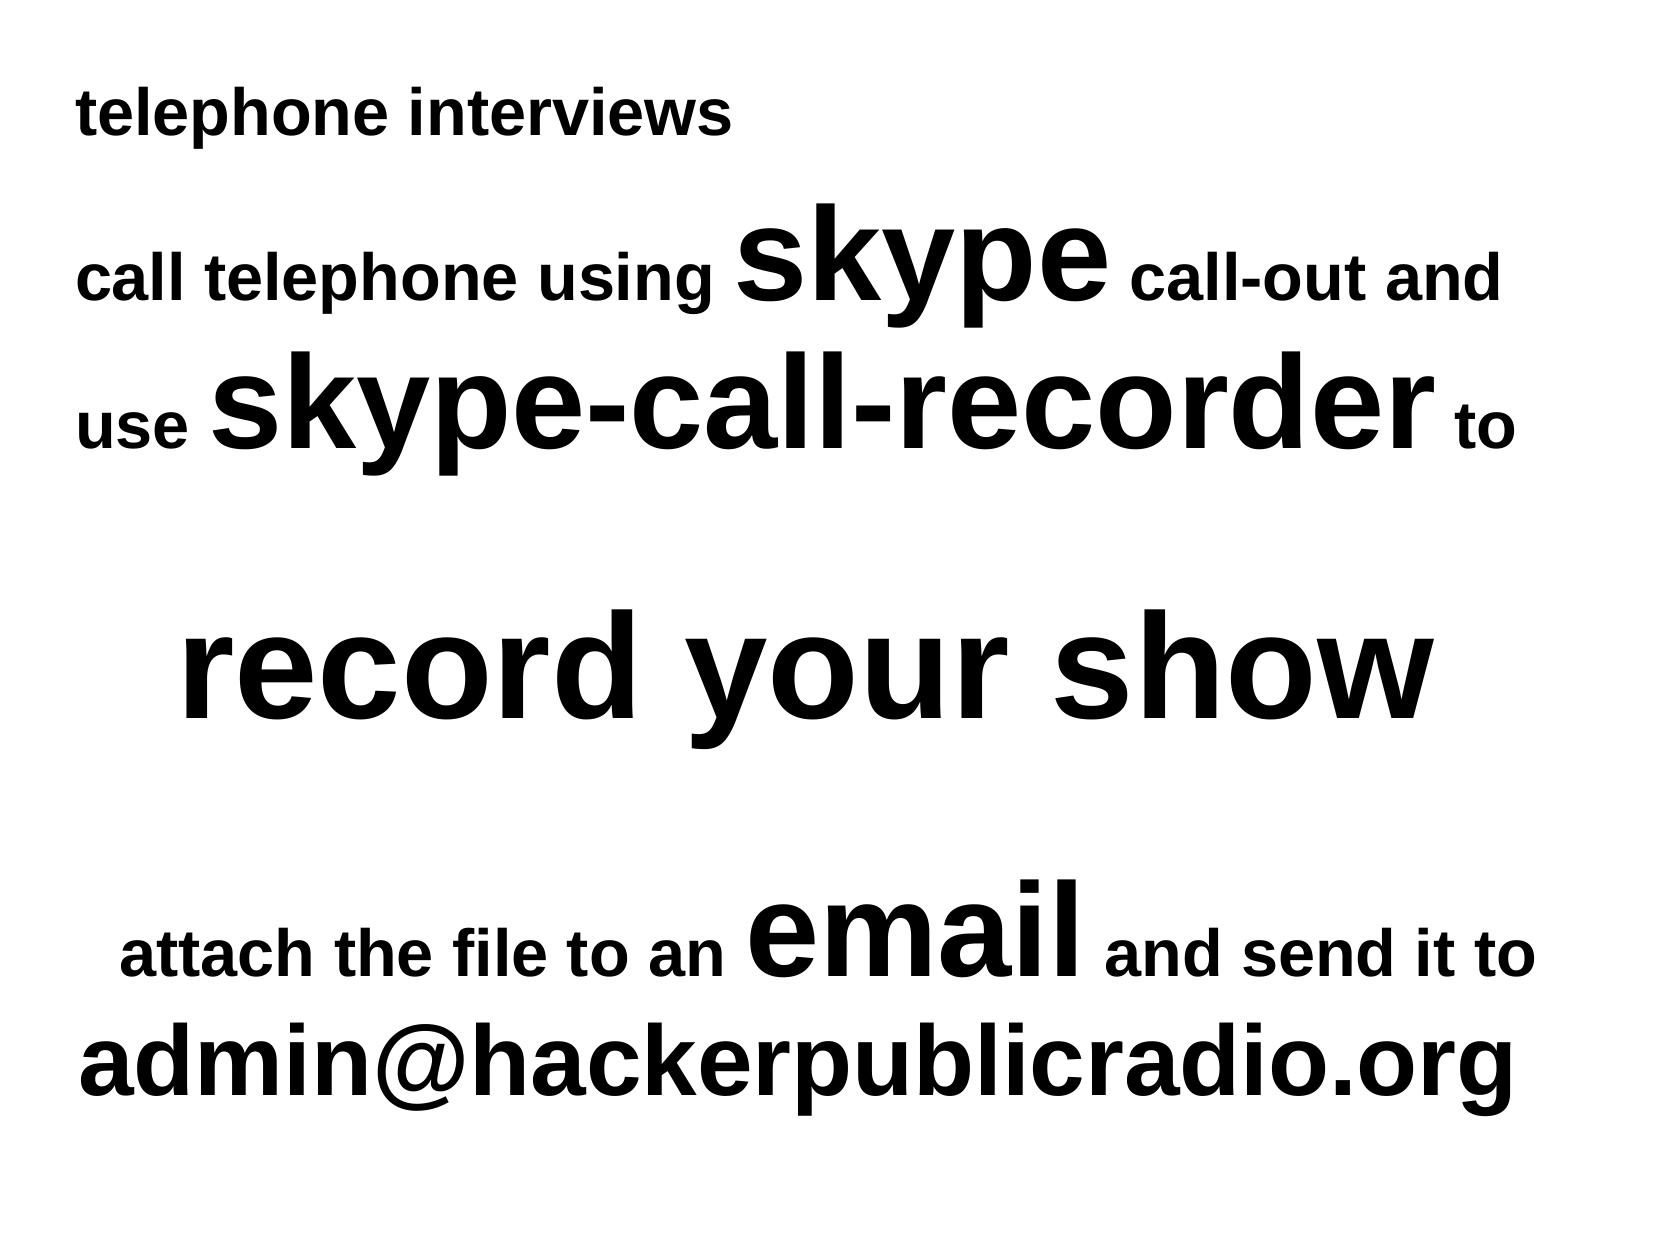

# telephone interviews
call telephone using skype call-out and use skype-call-recorder to
record your show
attach the file to an email and send it to admin@hackerpublicradio.org